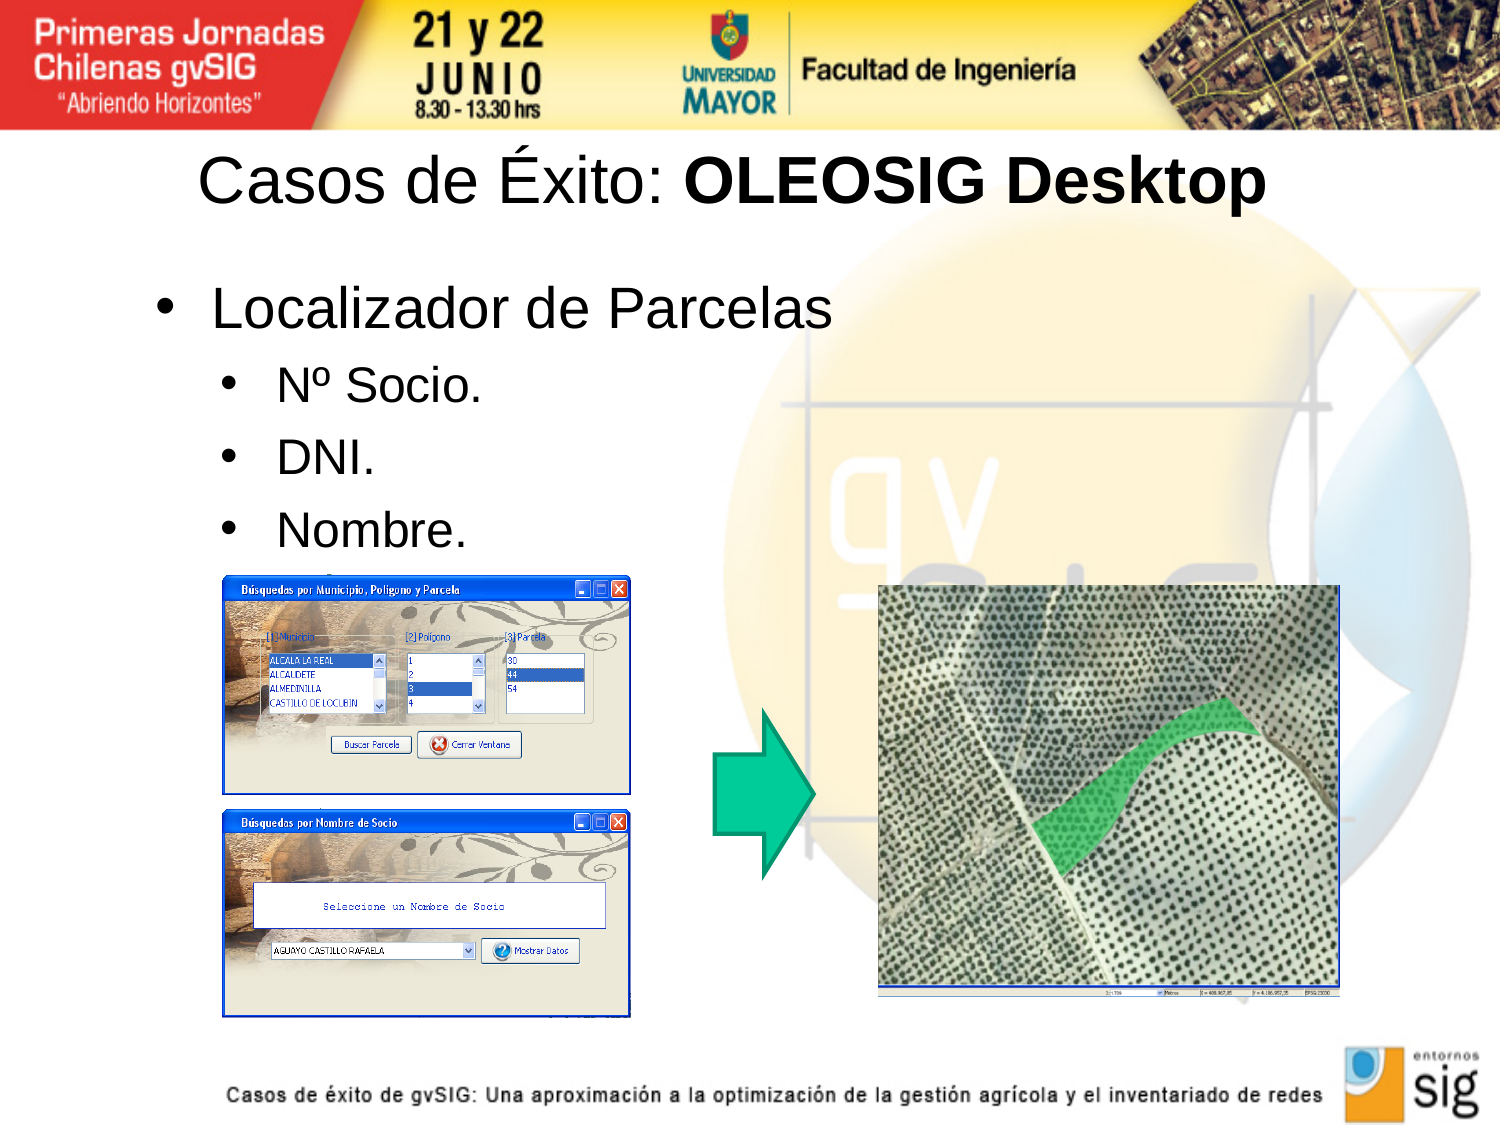

# Casos de Éxito: OLEOSIG Desktop
Localizador de Parcelas
Nº Socio.
DNI.
Nombre.